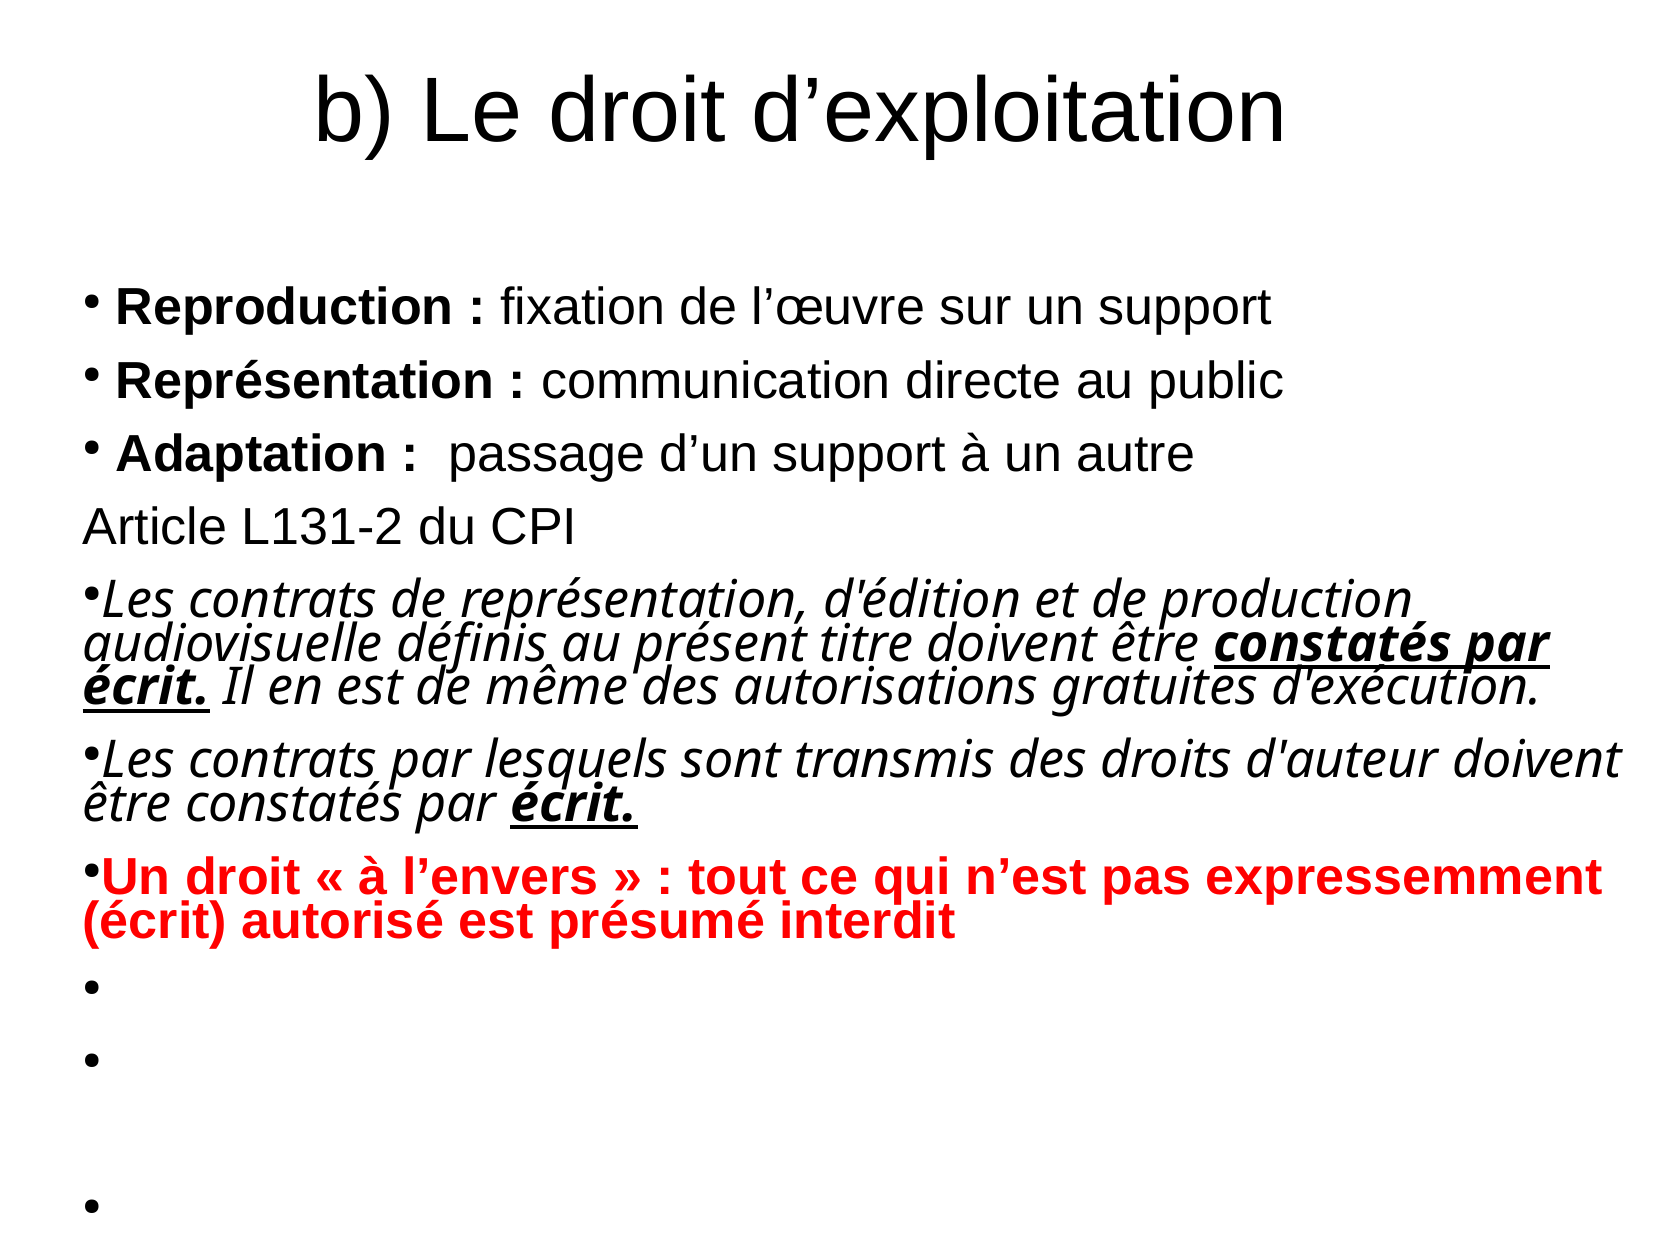

# b) Le droit d’exploitation
 Reproduction : fixation de l’œuvre sur un support
 Représentation : communication directe au public
 Adaptation : passage d’un support à un autre
Article L131-2 du CPI
Les contrats de représentation, d'édition et de production audiovisuelle définis au présent titre doivent être constatés par écrit. Il en est de même des autorisations gratuites d'exécution.
Les contrats par lesquels sont transmis des droits d'auteur doivent être constatés par écrit.
Un droit « à l’envers » : tout ce qui n’est pas expressemment (écrit) autorisé est présumé interdit